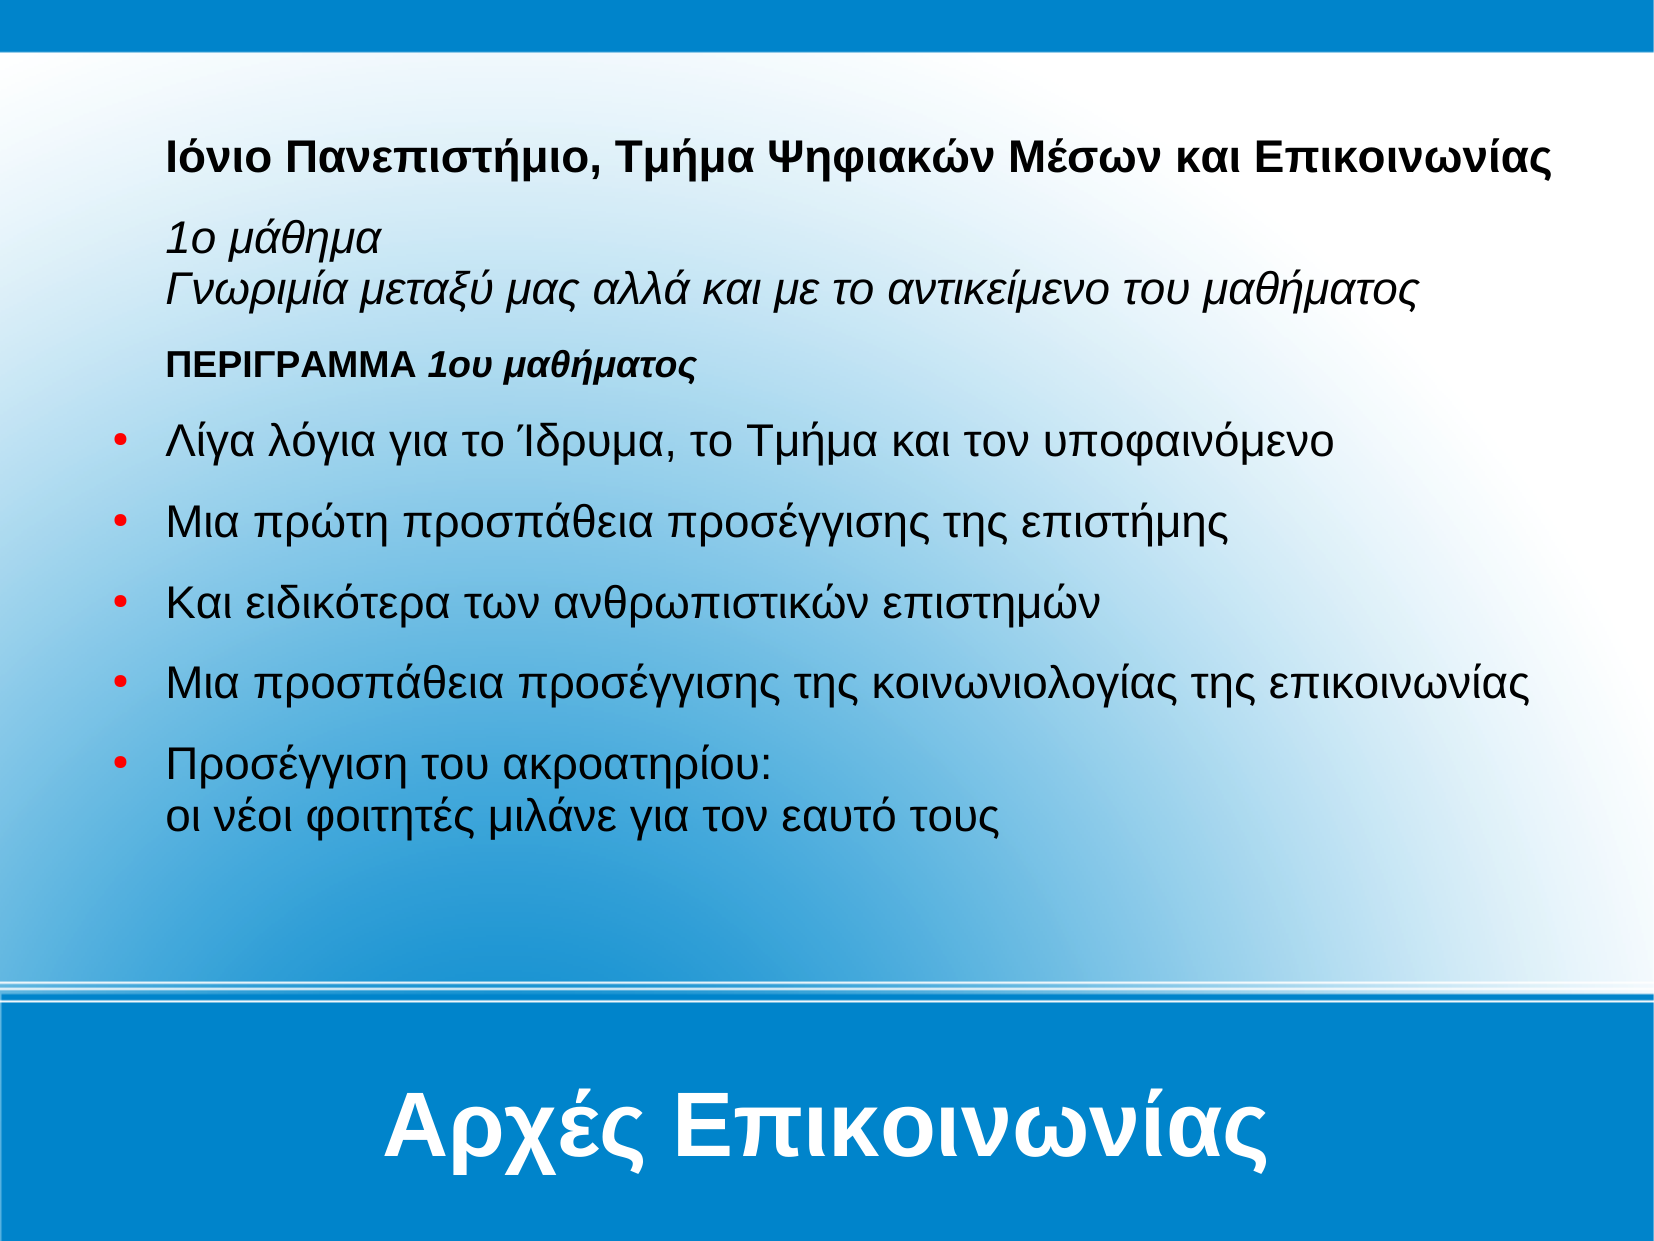

Ιόνιο Πανεπιστήμιο, Τμήμα Ψηφιακών Μέσων και Επικοινωνίας
1ο μάθημα
Γνωριμία μεταξύ μας αλλά και με το αντικείμενο του μαθήματος
ΠΕΡΙΓΡΑΜΜΑ 1ου μαθήματος
Λίγα λόγια για το Ίδρυμα, το Τμήμα και τον υποφαινόμενο
Μια πρώτη προσπάθεια προσέγγισης της επιστήμης
Και ειδικότερα των ανθρωπιστικών επιστημών
Μια προσπάθεια προσέγγισης της κοινωνιολογίας της επικοινωνίας
Προσέγγιση του ακροατηρίου:
οι νέοι φοιτητές μιλάνε για τον εαυτό τους
# Αρχές Επικοινωνίας